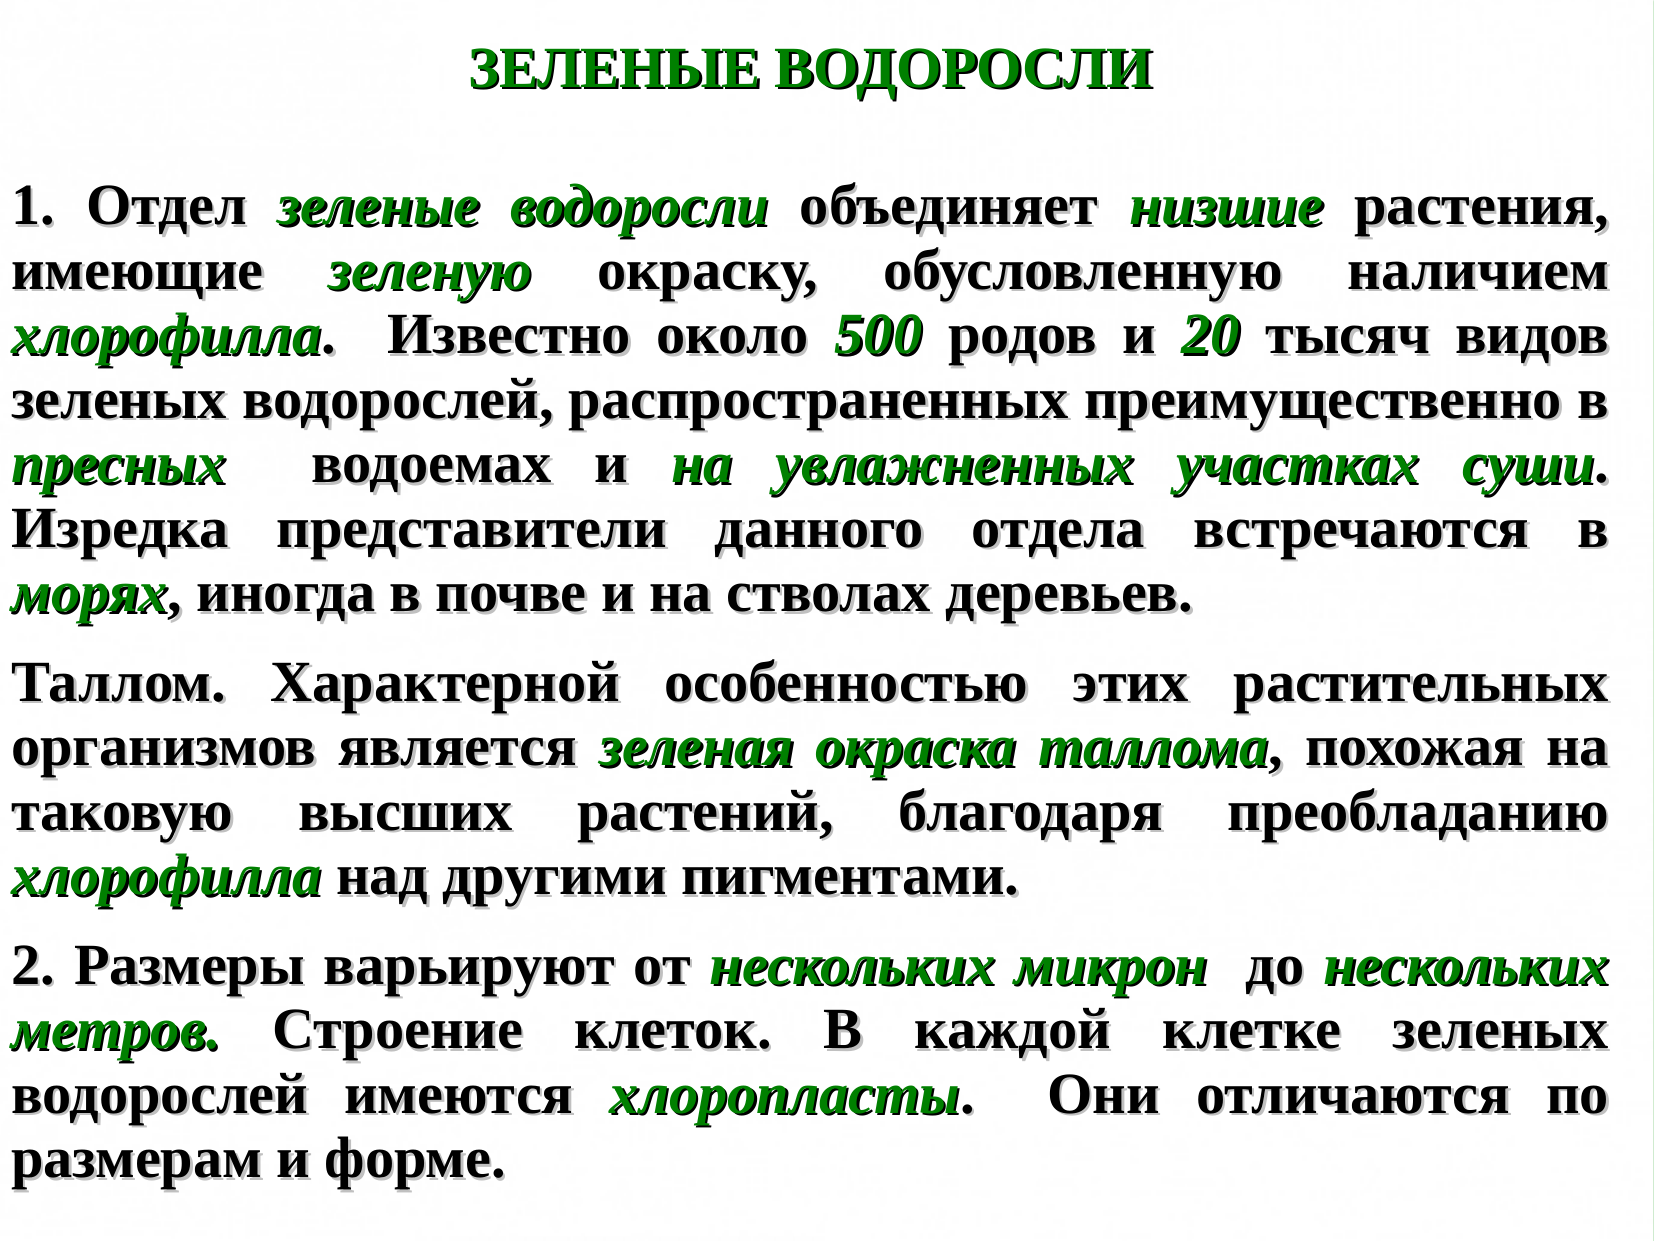

ЗЕЛЕНЫЕ ВОДОРОСЛИ
1. Отдел зеленые водоросли объединяет низшие растения, имеющие зеленую окраску, обусловленную наличием хлорофилла. Известно около 500 родов и 20 тысяч видов зеленых водорослей, распространенных преимущественно в пресных водоемах и на увлажненных участках суши. Изредка представители данного отдела встречаются в морях, иногда в почве и на стволах деревьев.
Таллом. Характерной особенностью этих растительных организмов является зеленая окраска таллома, похожая на таковую высших растений, благодаря преобладанию хлорофилла над другими пигментами.
2. Размеры варьируют от нескольких микрон до нескольких метров. Строение клеток. В каждой клетке зеленых водорослей имеются хлоропласты. Они отличаются по размерам и форме.